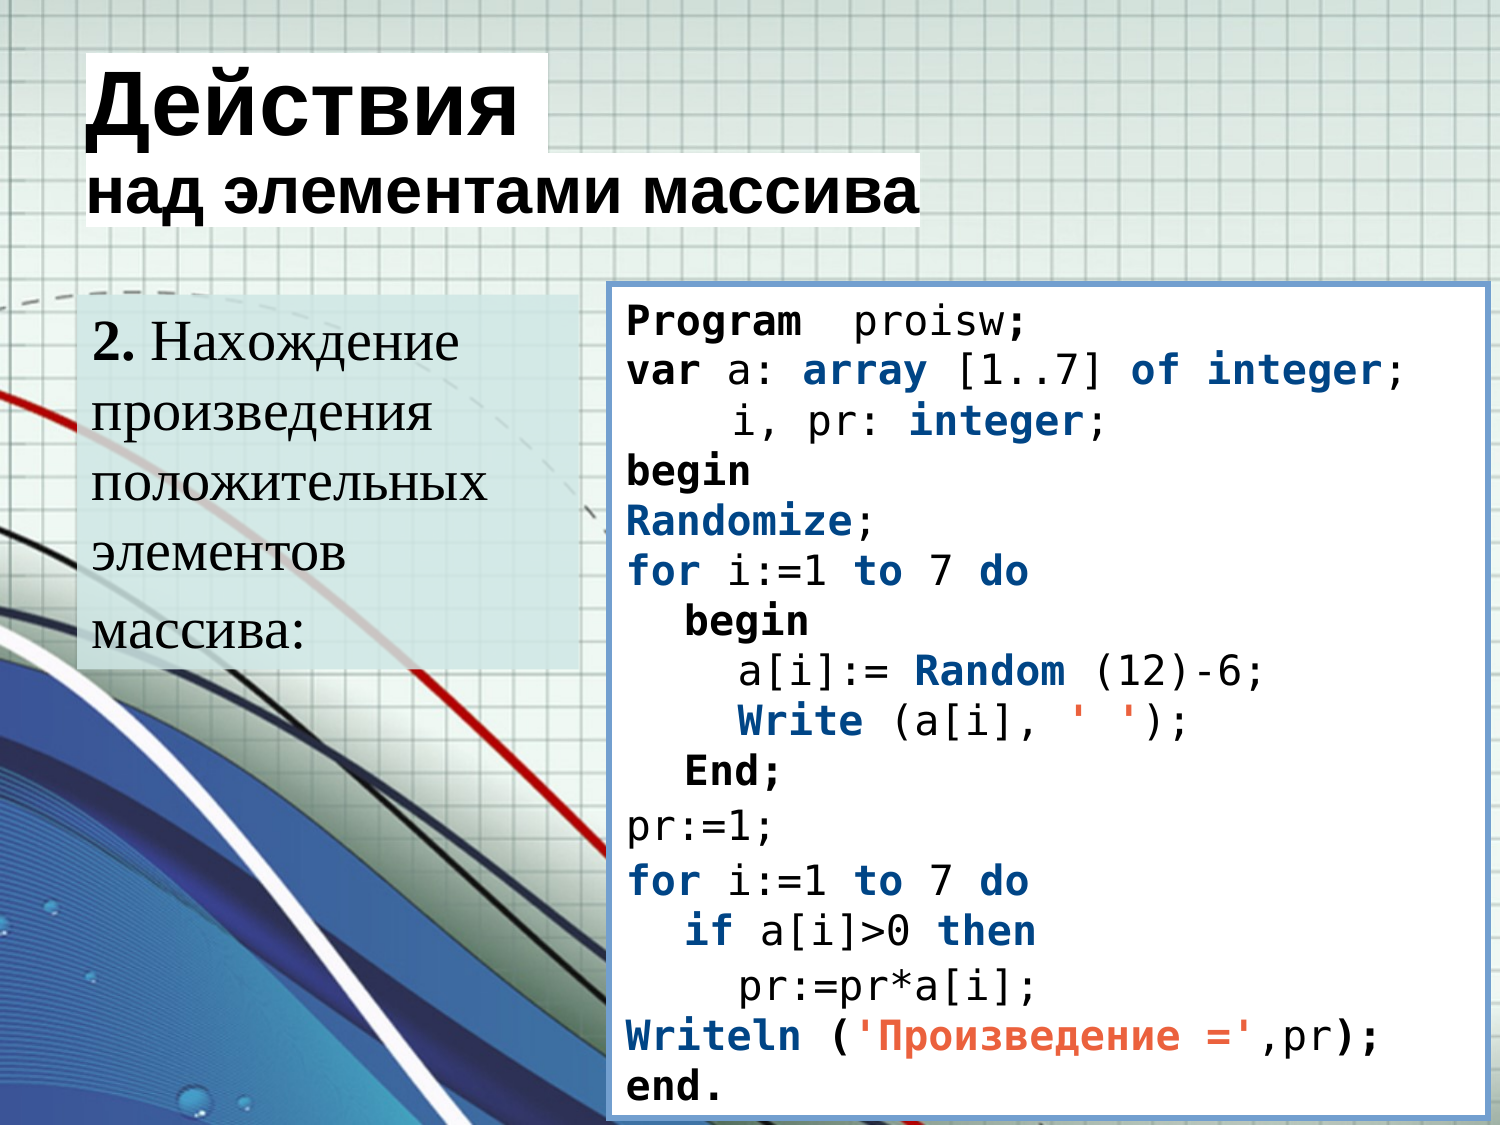

# Действия над элементами массива
Program proisw;
var a: array [1..7] of integer;
	i, pr: integer;
begin
Randomize;
for i:=1 to 7 do
	begin
	a[i]:= Random (12)-6;
	Write (a[i], ' ');
	End;
pr:=1;
for i:=1 to 7 do
	if a[i]>0 then
	pr:=pr*a[i];
Writeln ('Произведение =',pr);
end.
2. Нахождение произведения положительных элементов массива: